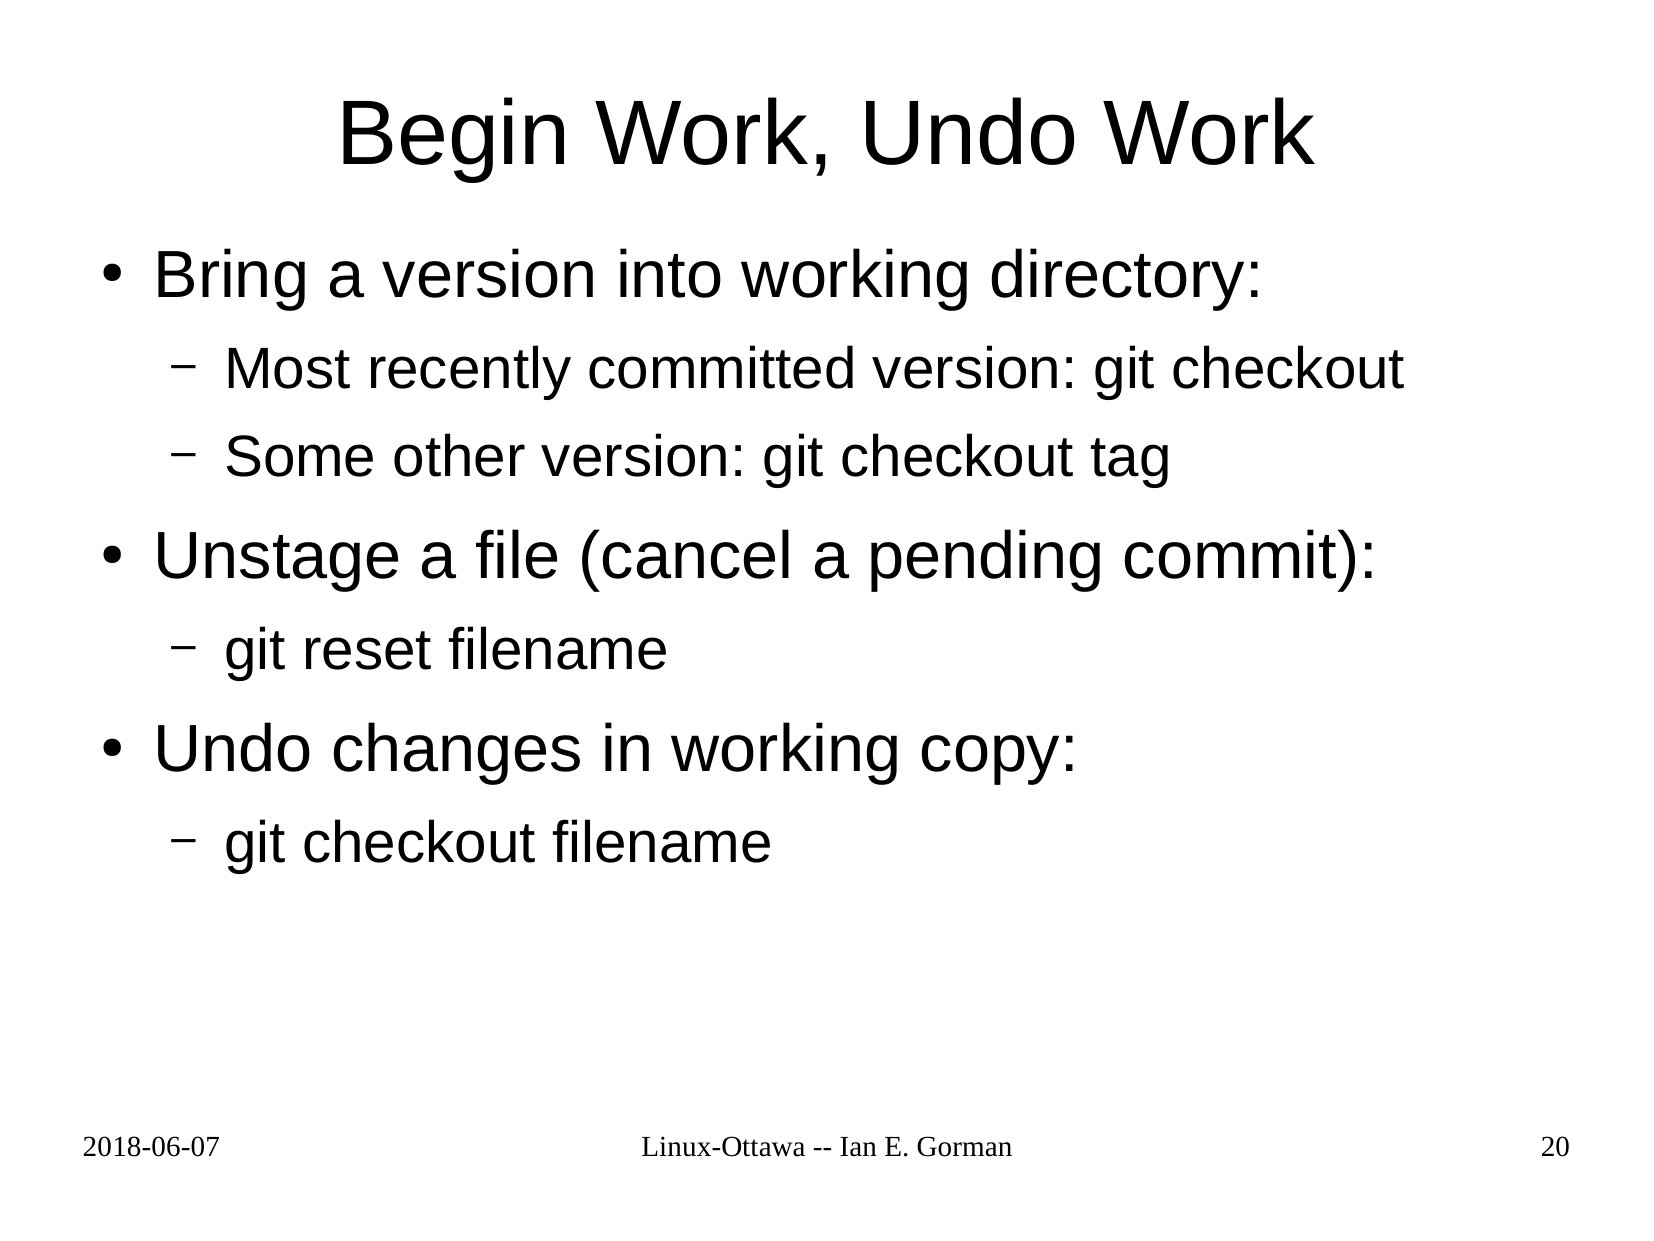

# Begin Work, Undo Work
Bring a version into working directory:
Most recently committed version: git checkout
Some other version: git checkout tag
Unstage a file (cancel a pending commit):
git reset filename
Undo changes in working copy:
git checkout filename
2018-06-07
Linux-Ottawa -- Ian E. Gorman
20